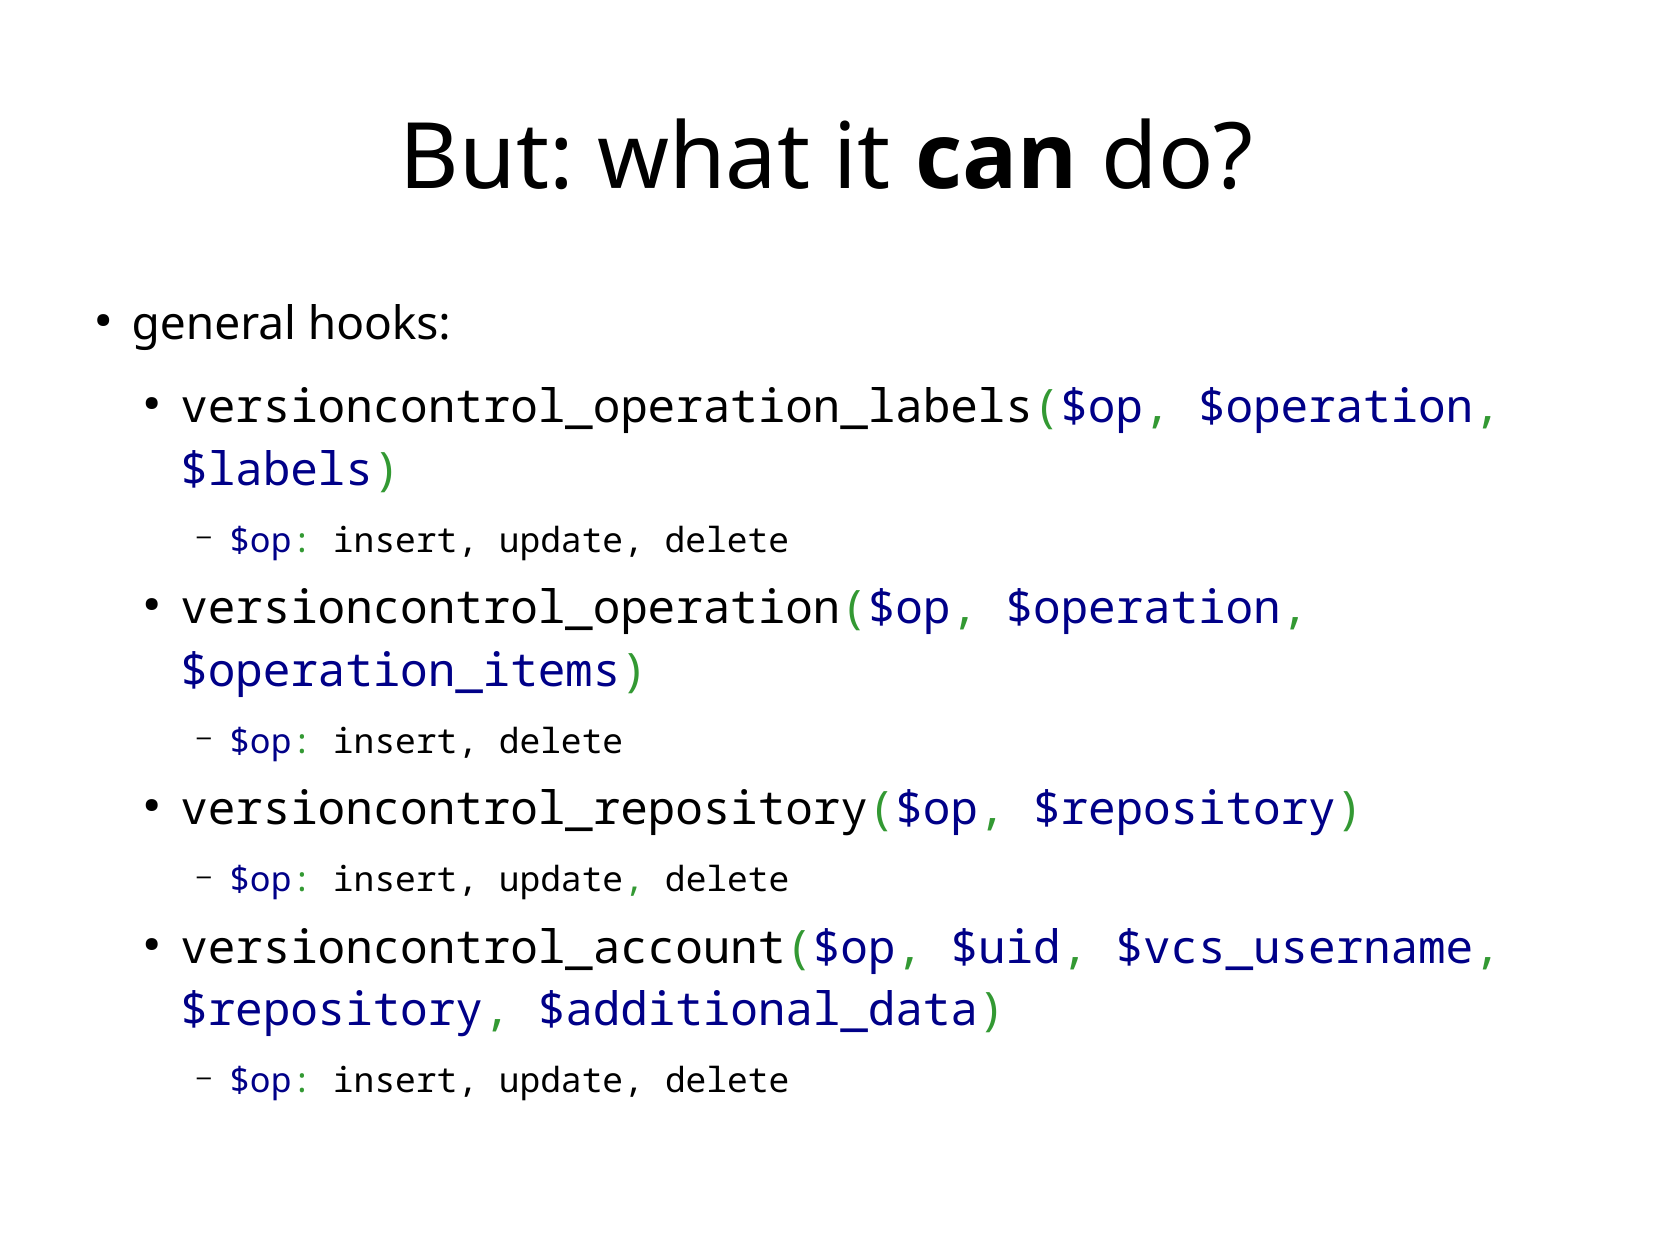

# But: what it can do?
general hooks:
versioncontrol_operation_labels($op, $operation, $labels)
$op: insert, update, delete
versioncontrol_operation($op, $operation, $operation_items)
$op: insert, delete
versioncontrol_repository($op, $repository)
$op: insert, update, delete
versioncontrol_account($op, $uid, $vcs_username, $repository, $additional_data)
$op: insert, update, delete